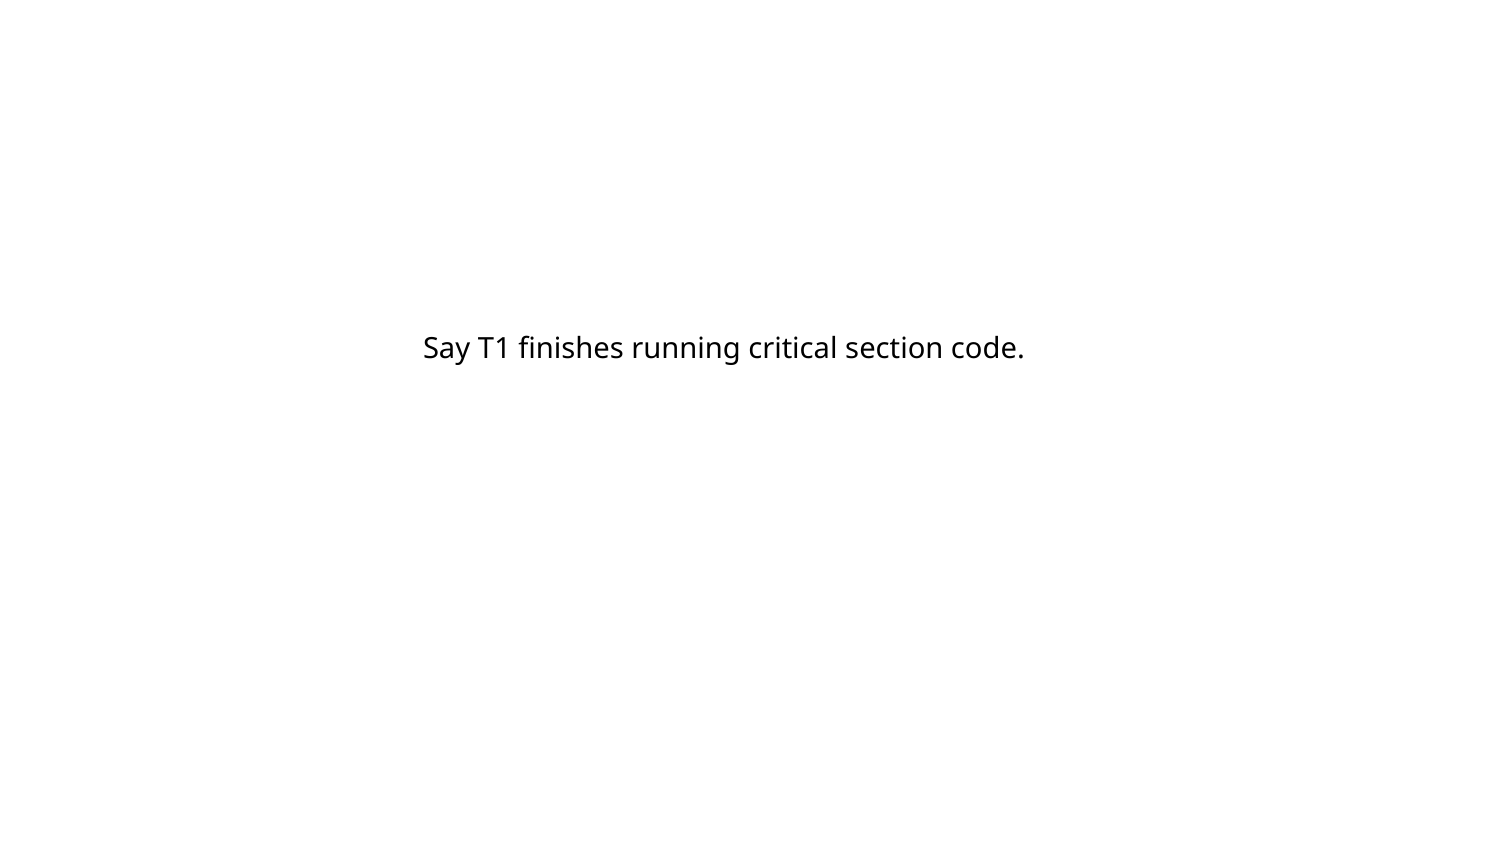

Say T1 finishes running critical section code.